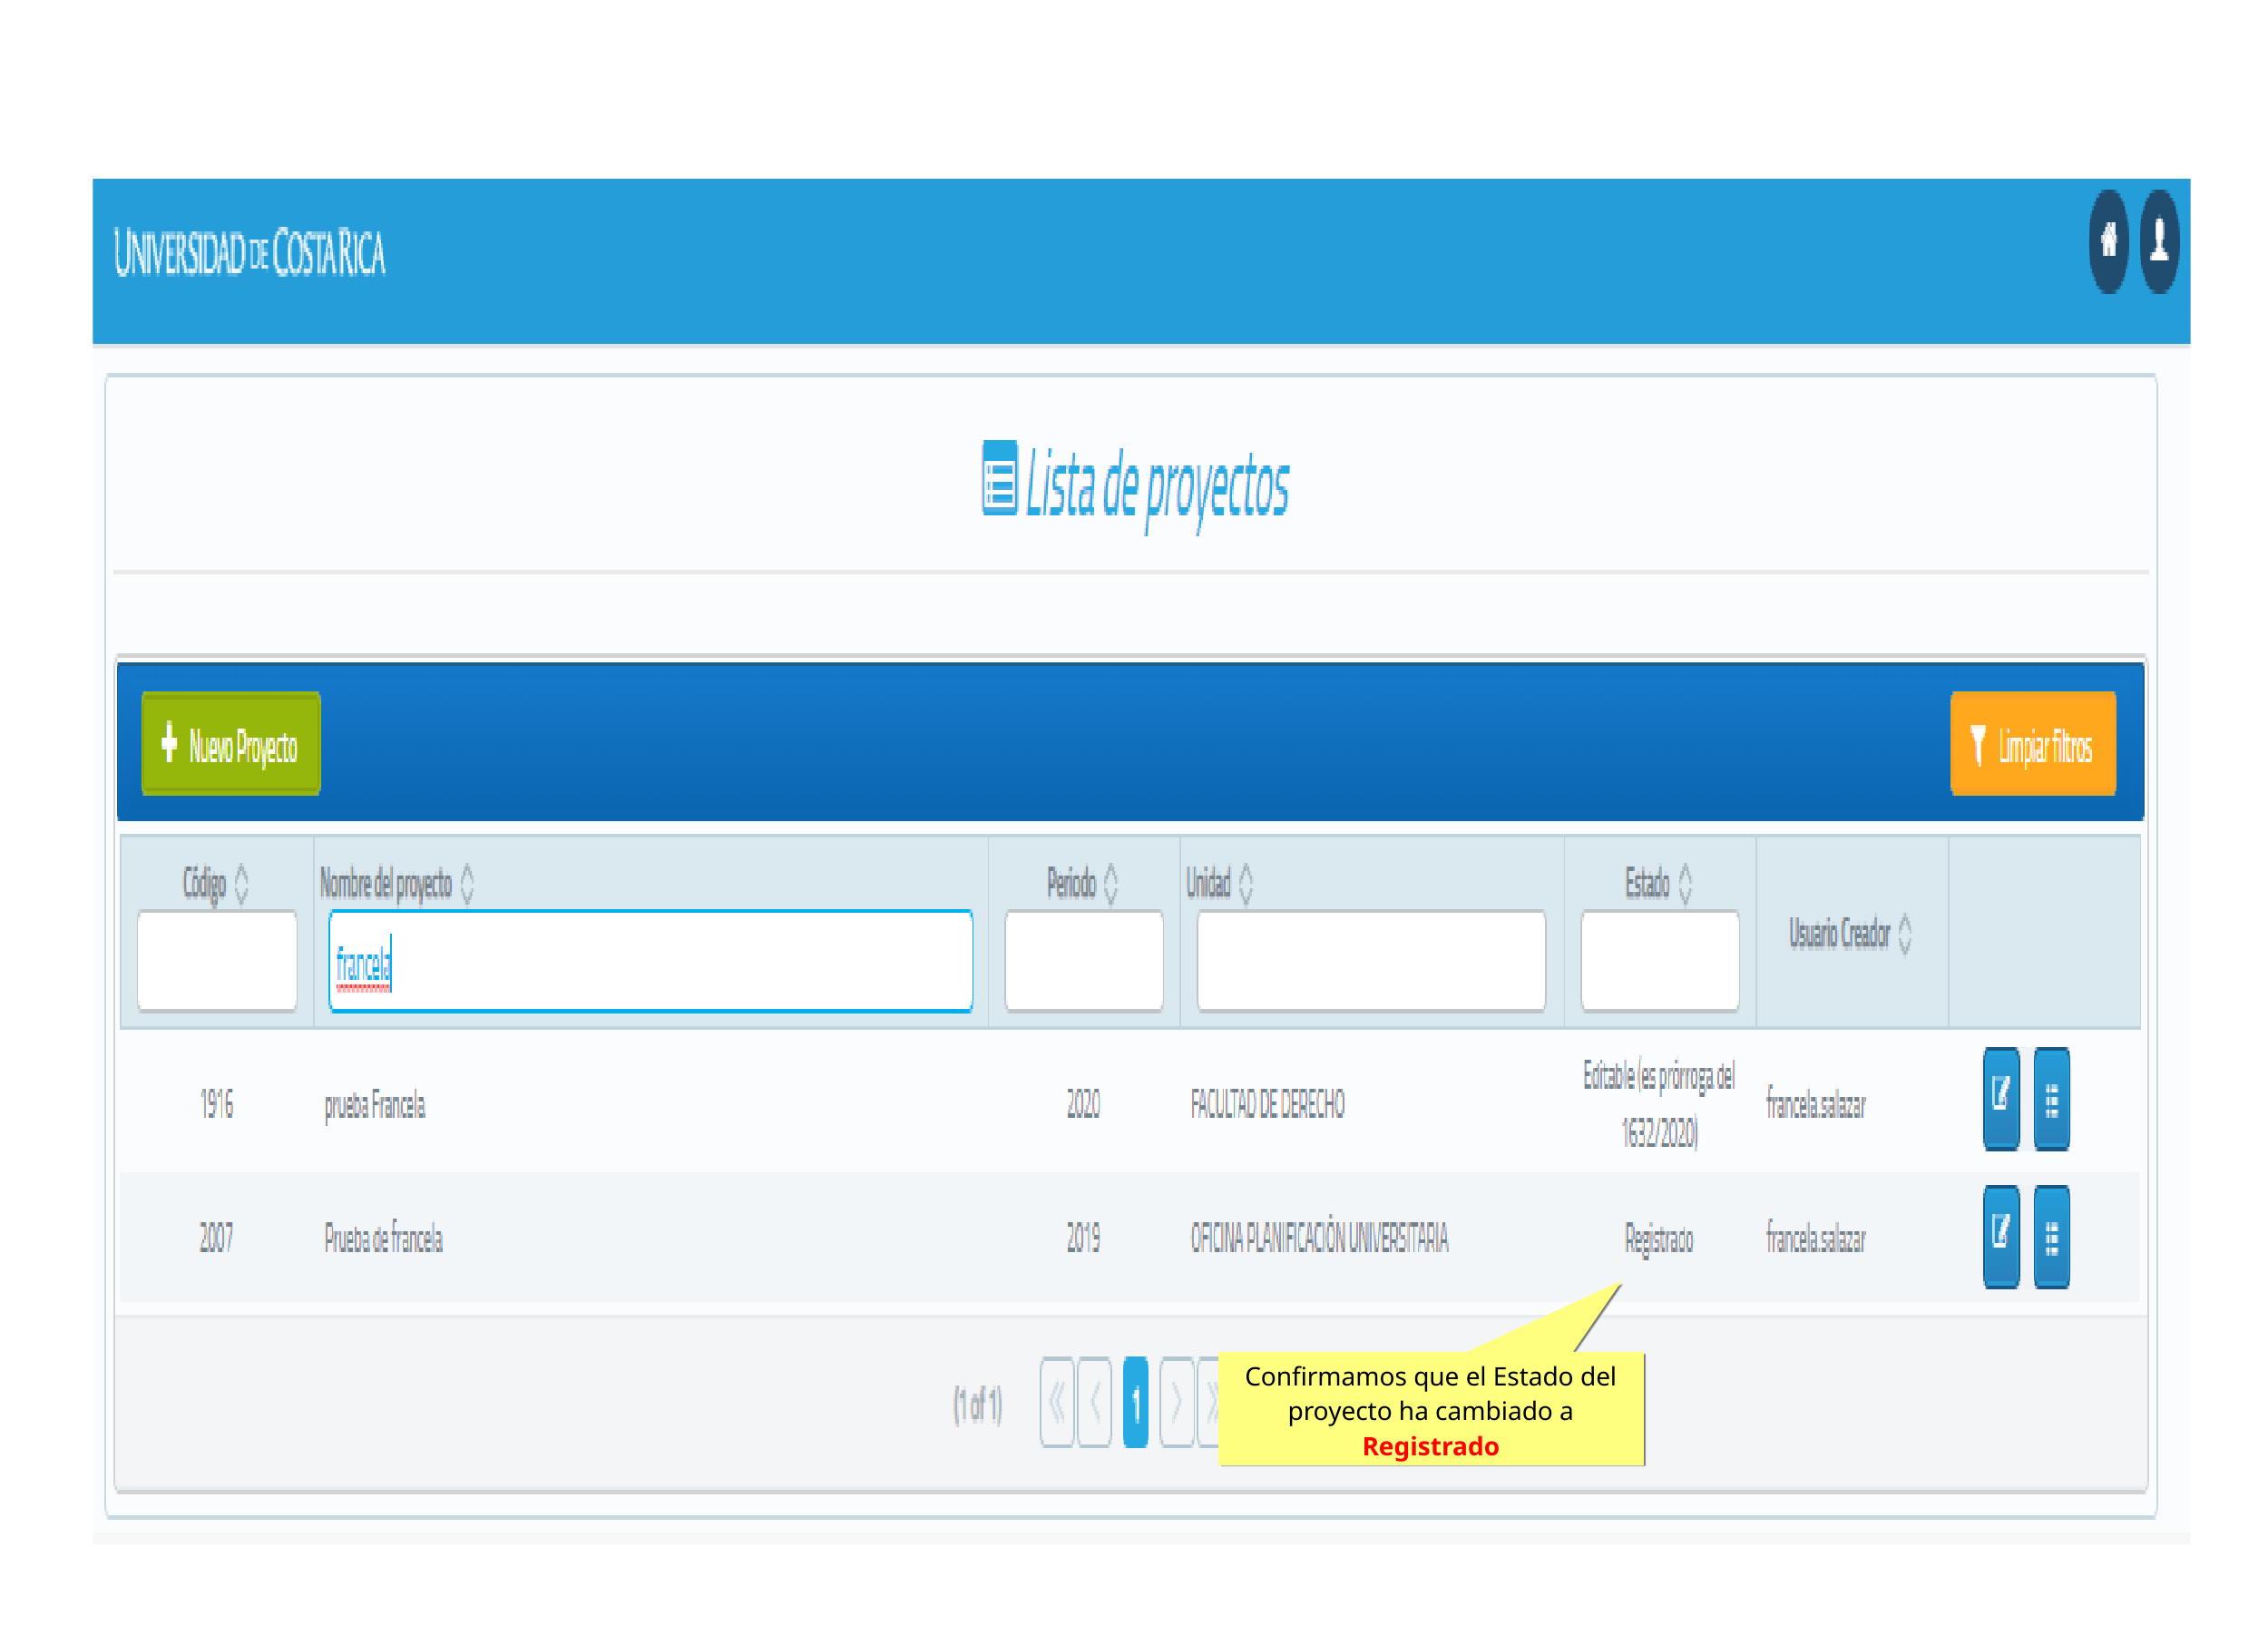

Confirmamos que el Estado del proyecto ha cambiado a Registrado